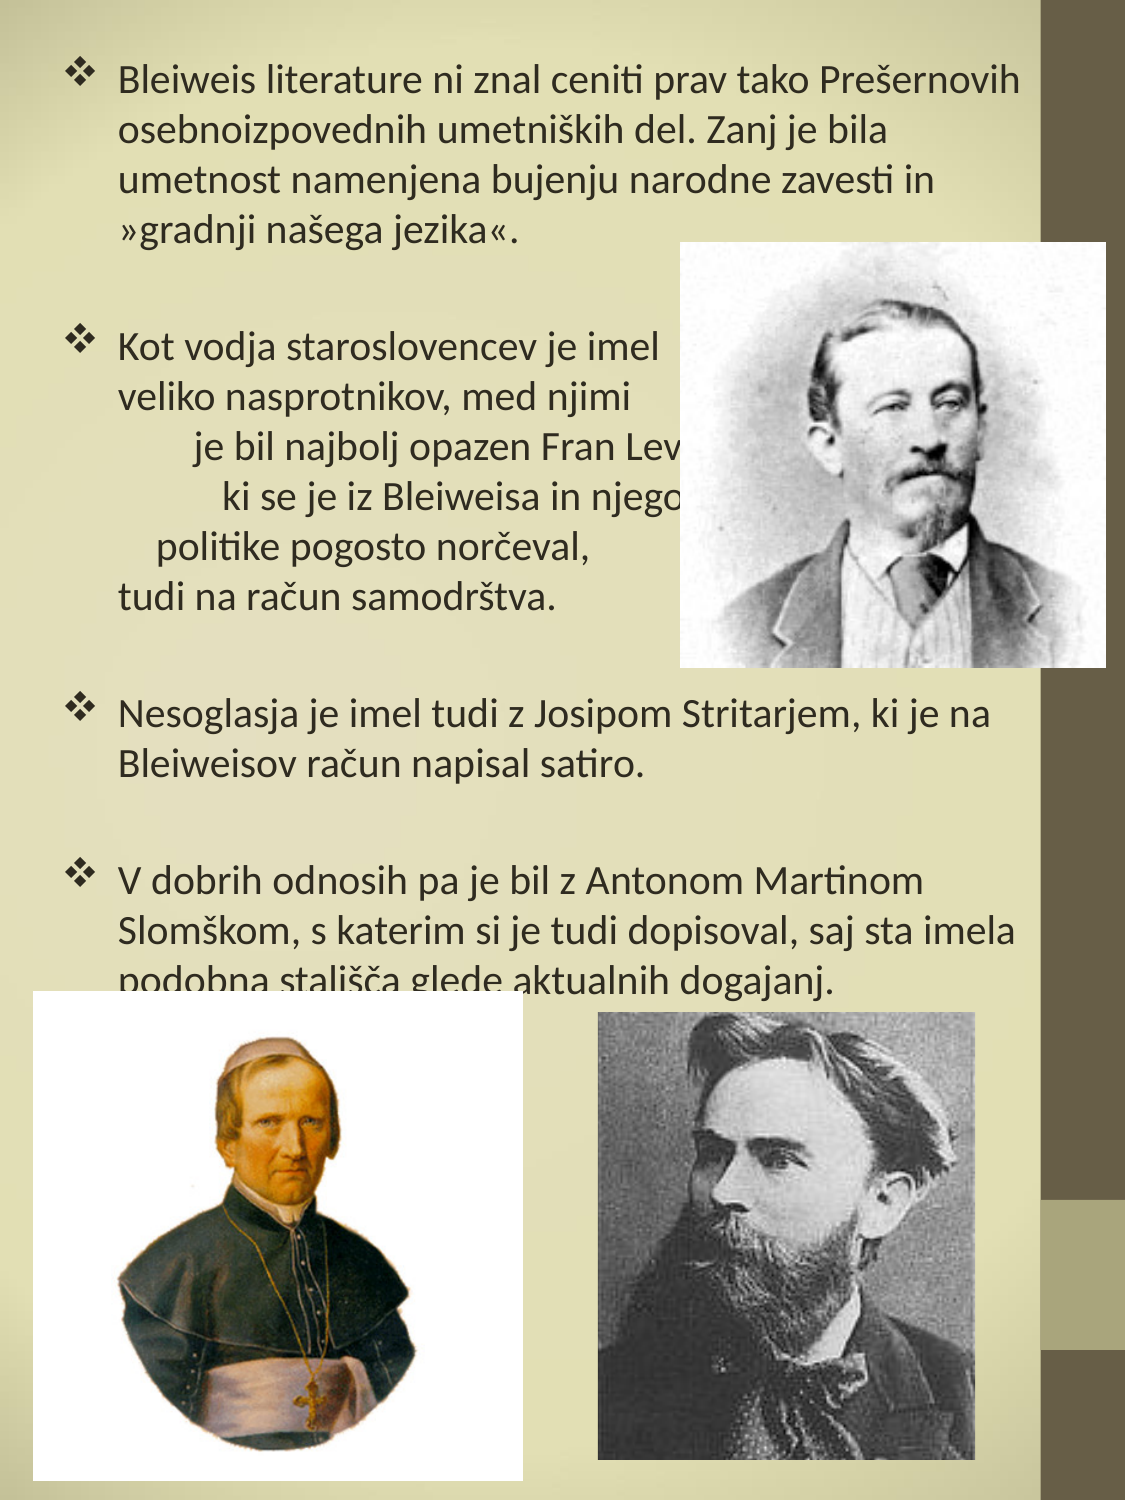

# Bleiweis literature ni znal ceniti prav tako Prešernovih osebnoizpovednih umetniških del. Zanj je bila umetnost namenjena bujenju narodne zavesti in »gradnji našega jezika«.
Kot vodja staroslovencev je imel veliko nasprotnikov, med njimi je bil najbolj opazen Fran Levstik, ki se je iz Bleiweisa in njegove politike pogosto norčeval, tudi na račun samodrštva.
Nesoglasja je imel tudi z Josipom Stritarjem, ki je na Bleiweisov račun napisal satiro.
V dobrih odnosih pa je bil z Antonom Martinom Slomškom, s katerim si je tudi dopisoval, saj sta imela podobna stališča glede aktualnih dogajanj.